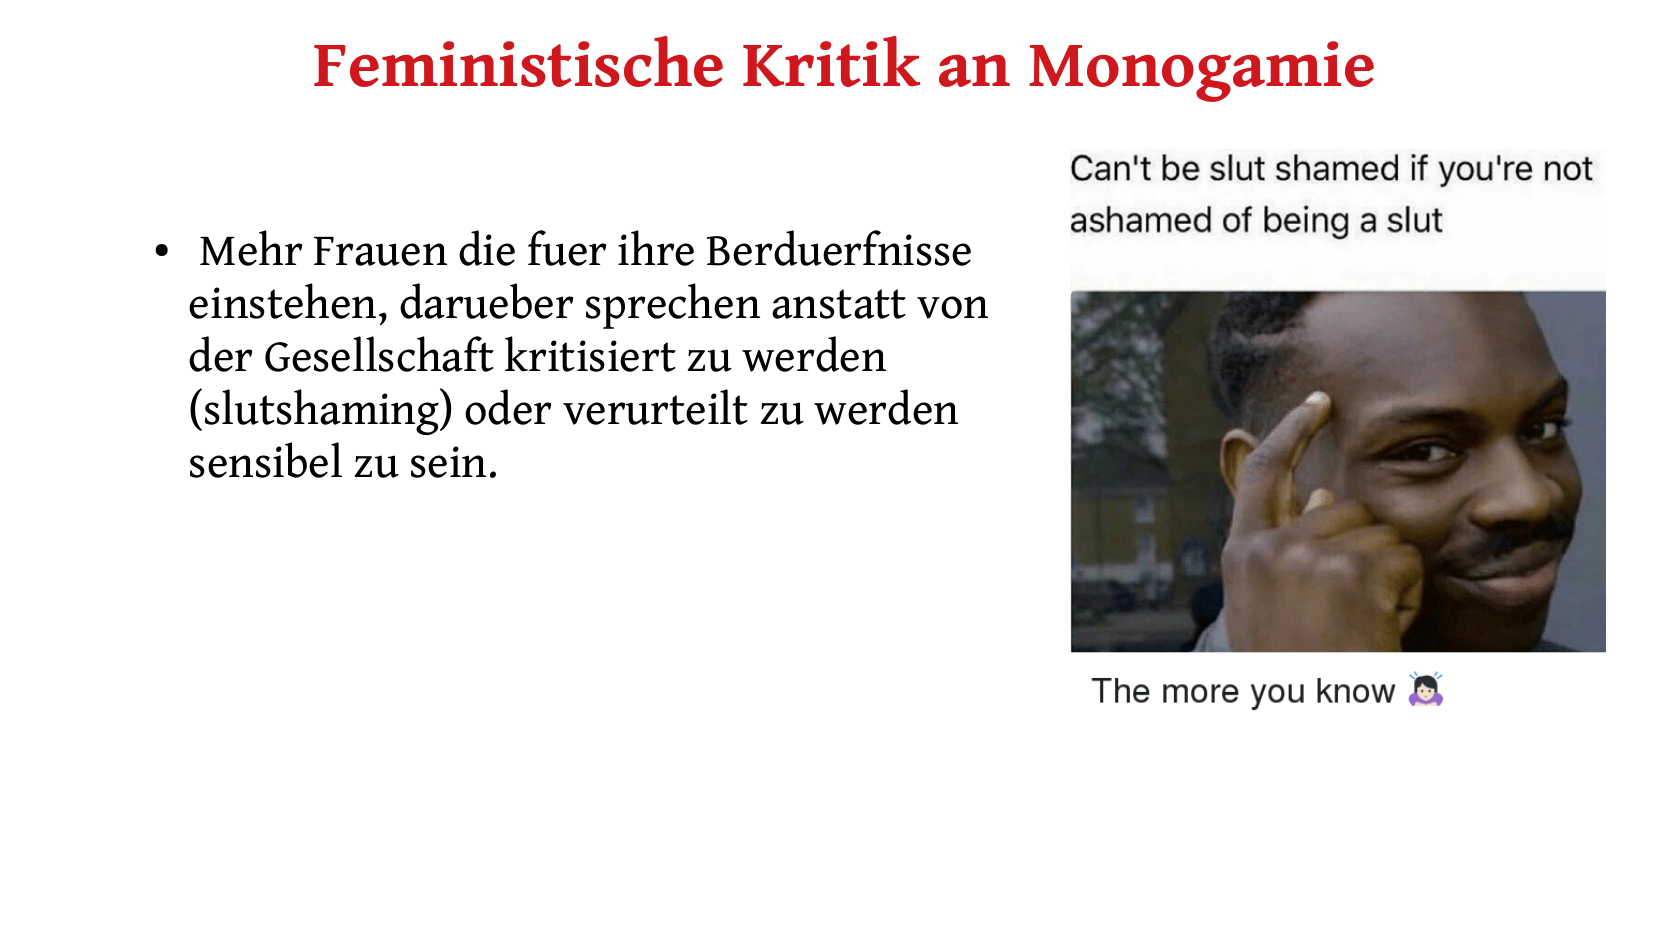

Feministische Kritik an Monogamie
# Mehr Frauen die fuer ihre Berduerfnisse einstehen, darueber sprechen anstatt von der Gesellschaft kritisiert zu werden (slutshaming) oder verurteilt zu werden sensibel zu sein.